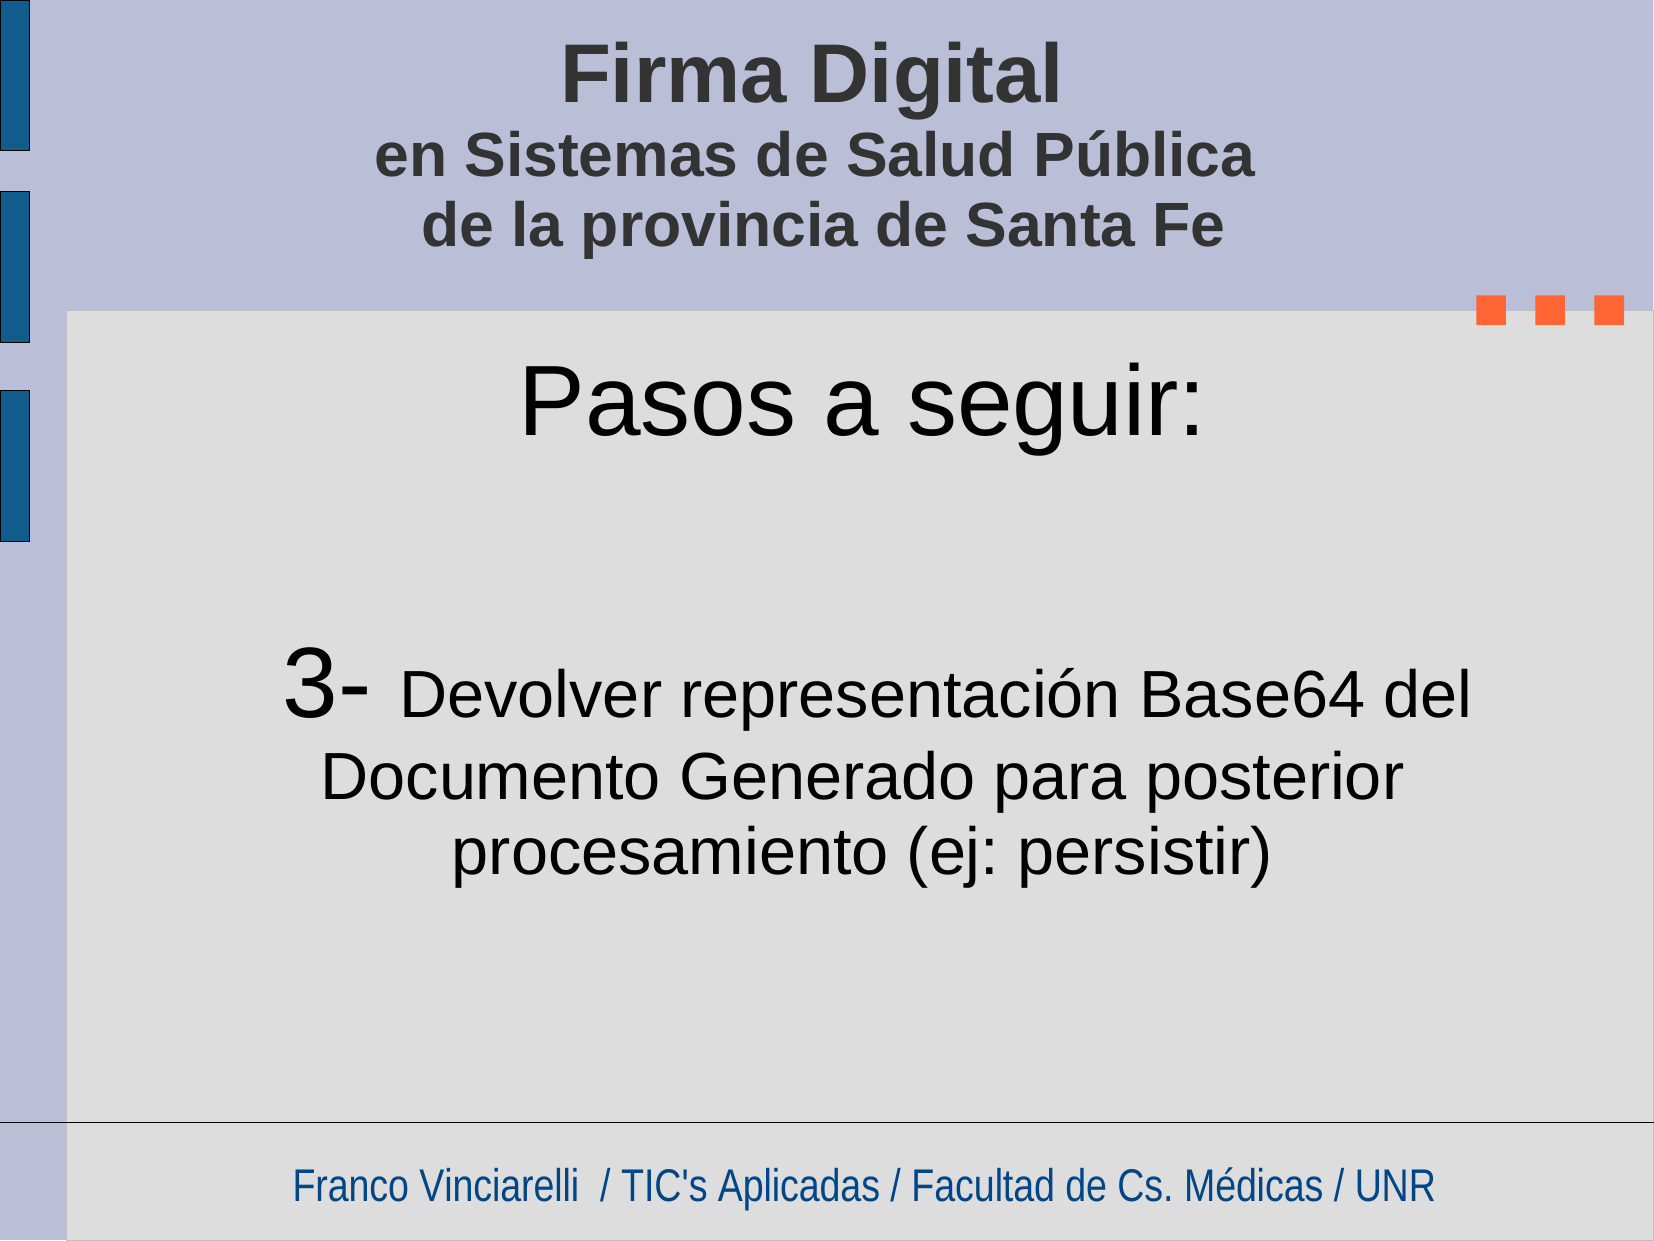

# Firma Digital en Sistemas de Salud Pública de la provincia de Santa Fe
Pasos a seguir:
3- Devolver representación Base64 del Documento Generado para posterior procesamiento (ej: persistir)
Franco Vinciarelli / TIC's Aplicadas / Facultad de Cs. Médicas / UNR